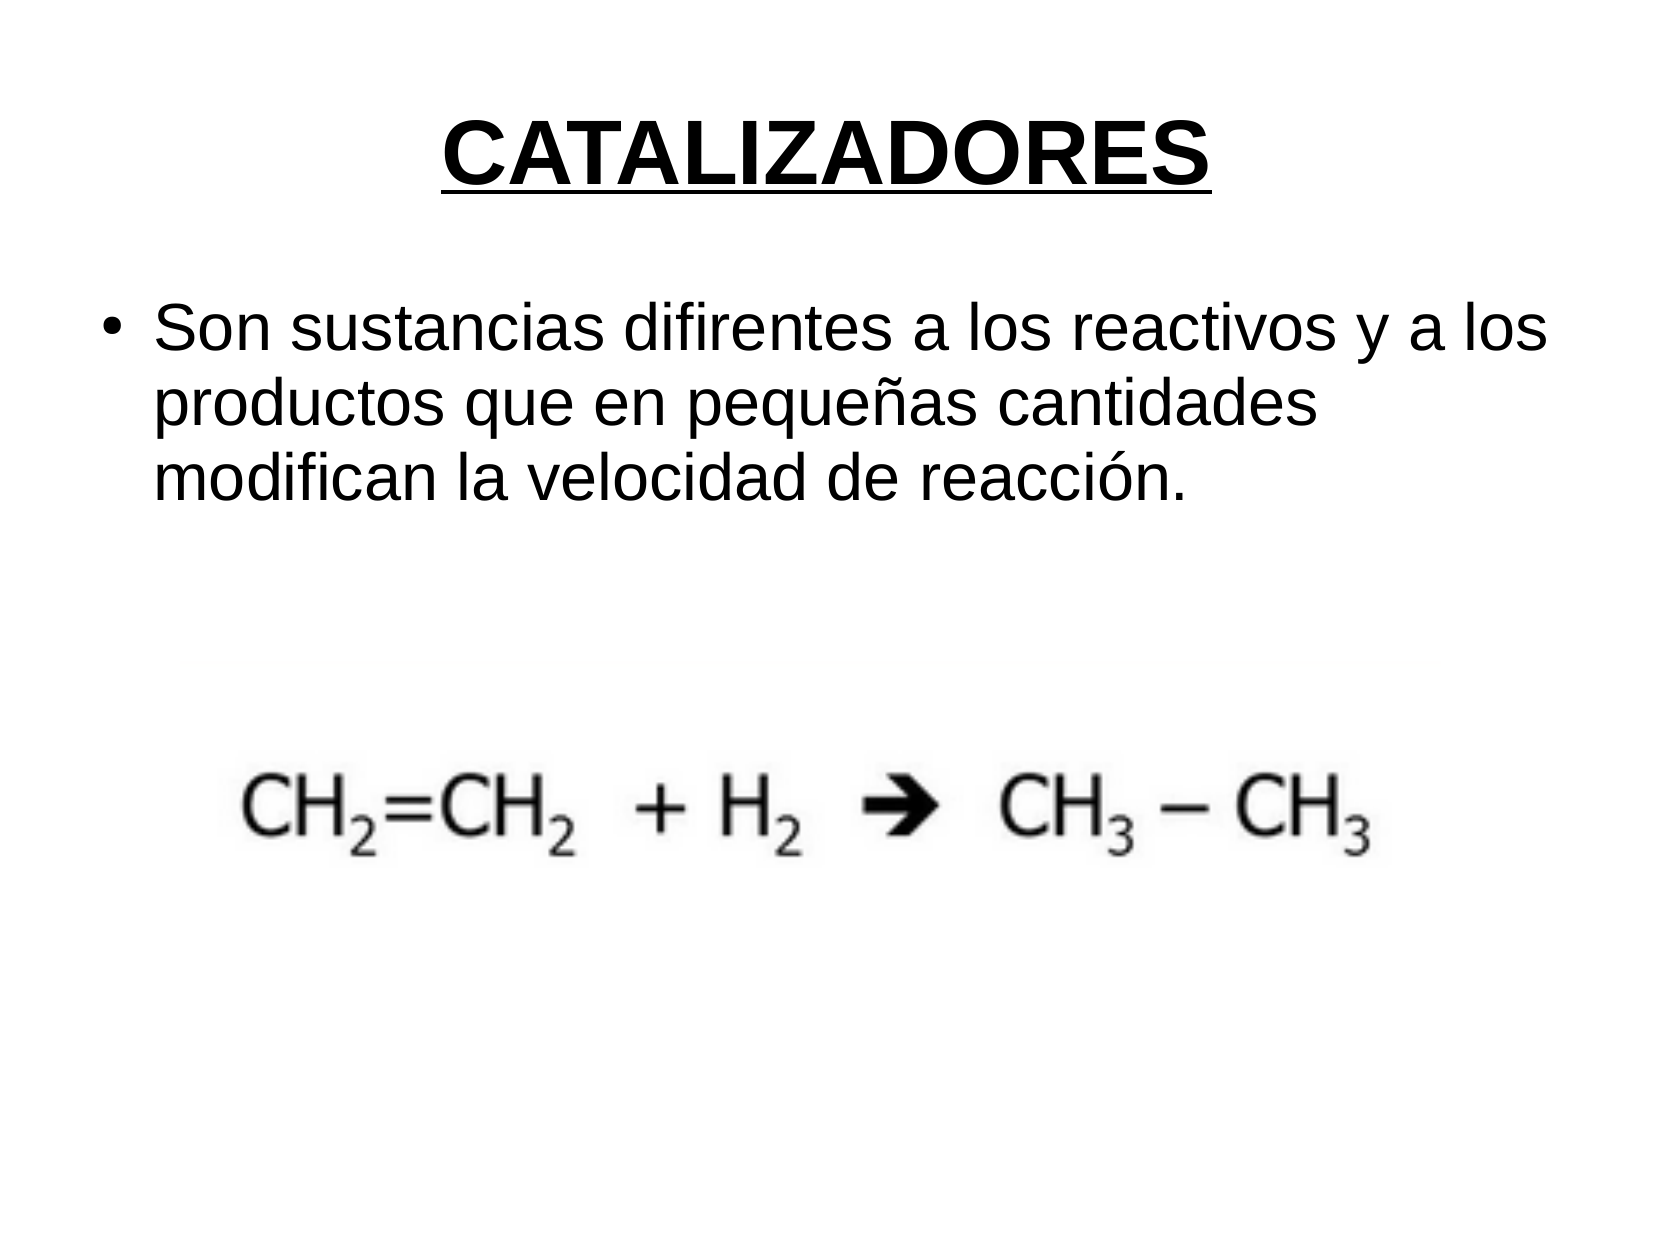

# CATALIZADORES
Son sustancias difirentes a los reactivos y a los productos que en pequeñas cantidades modifican la velocidad de reacción.